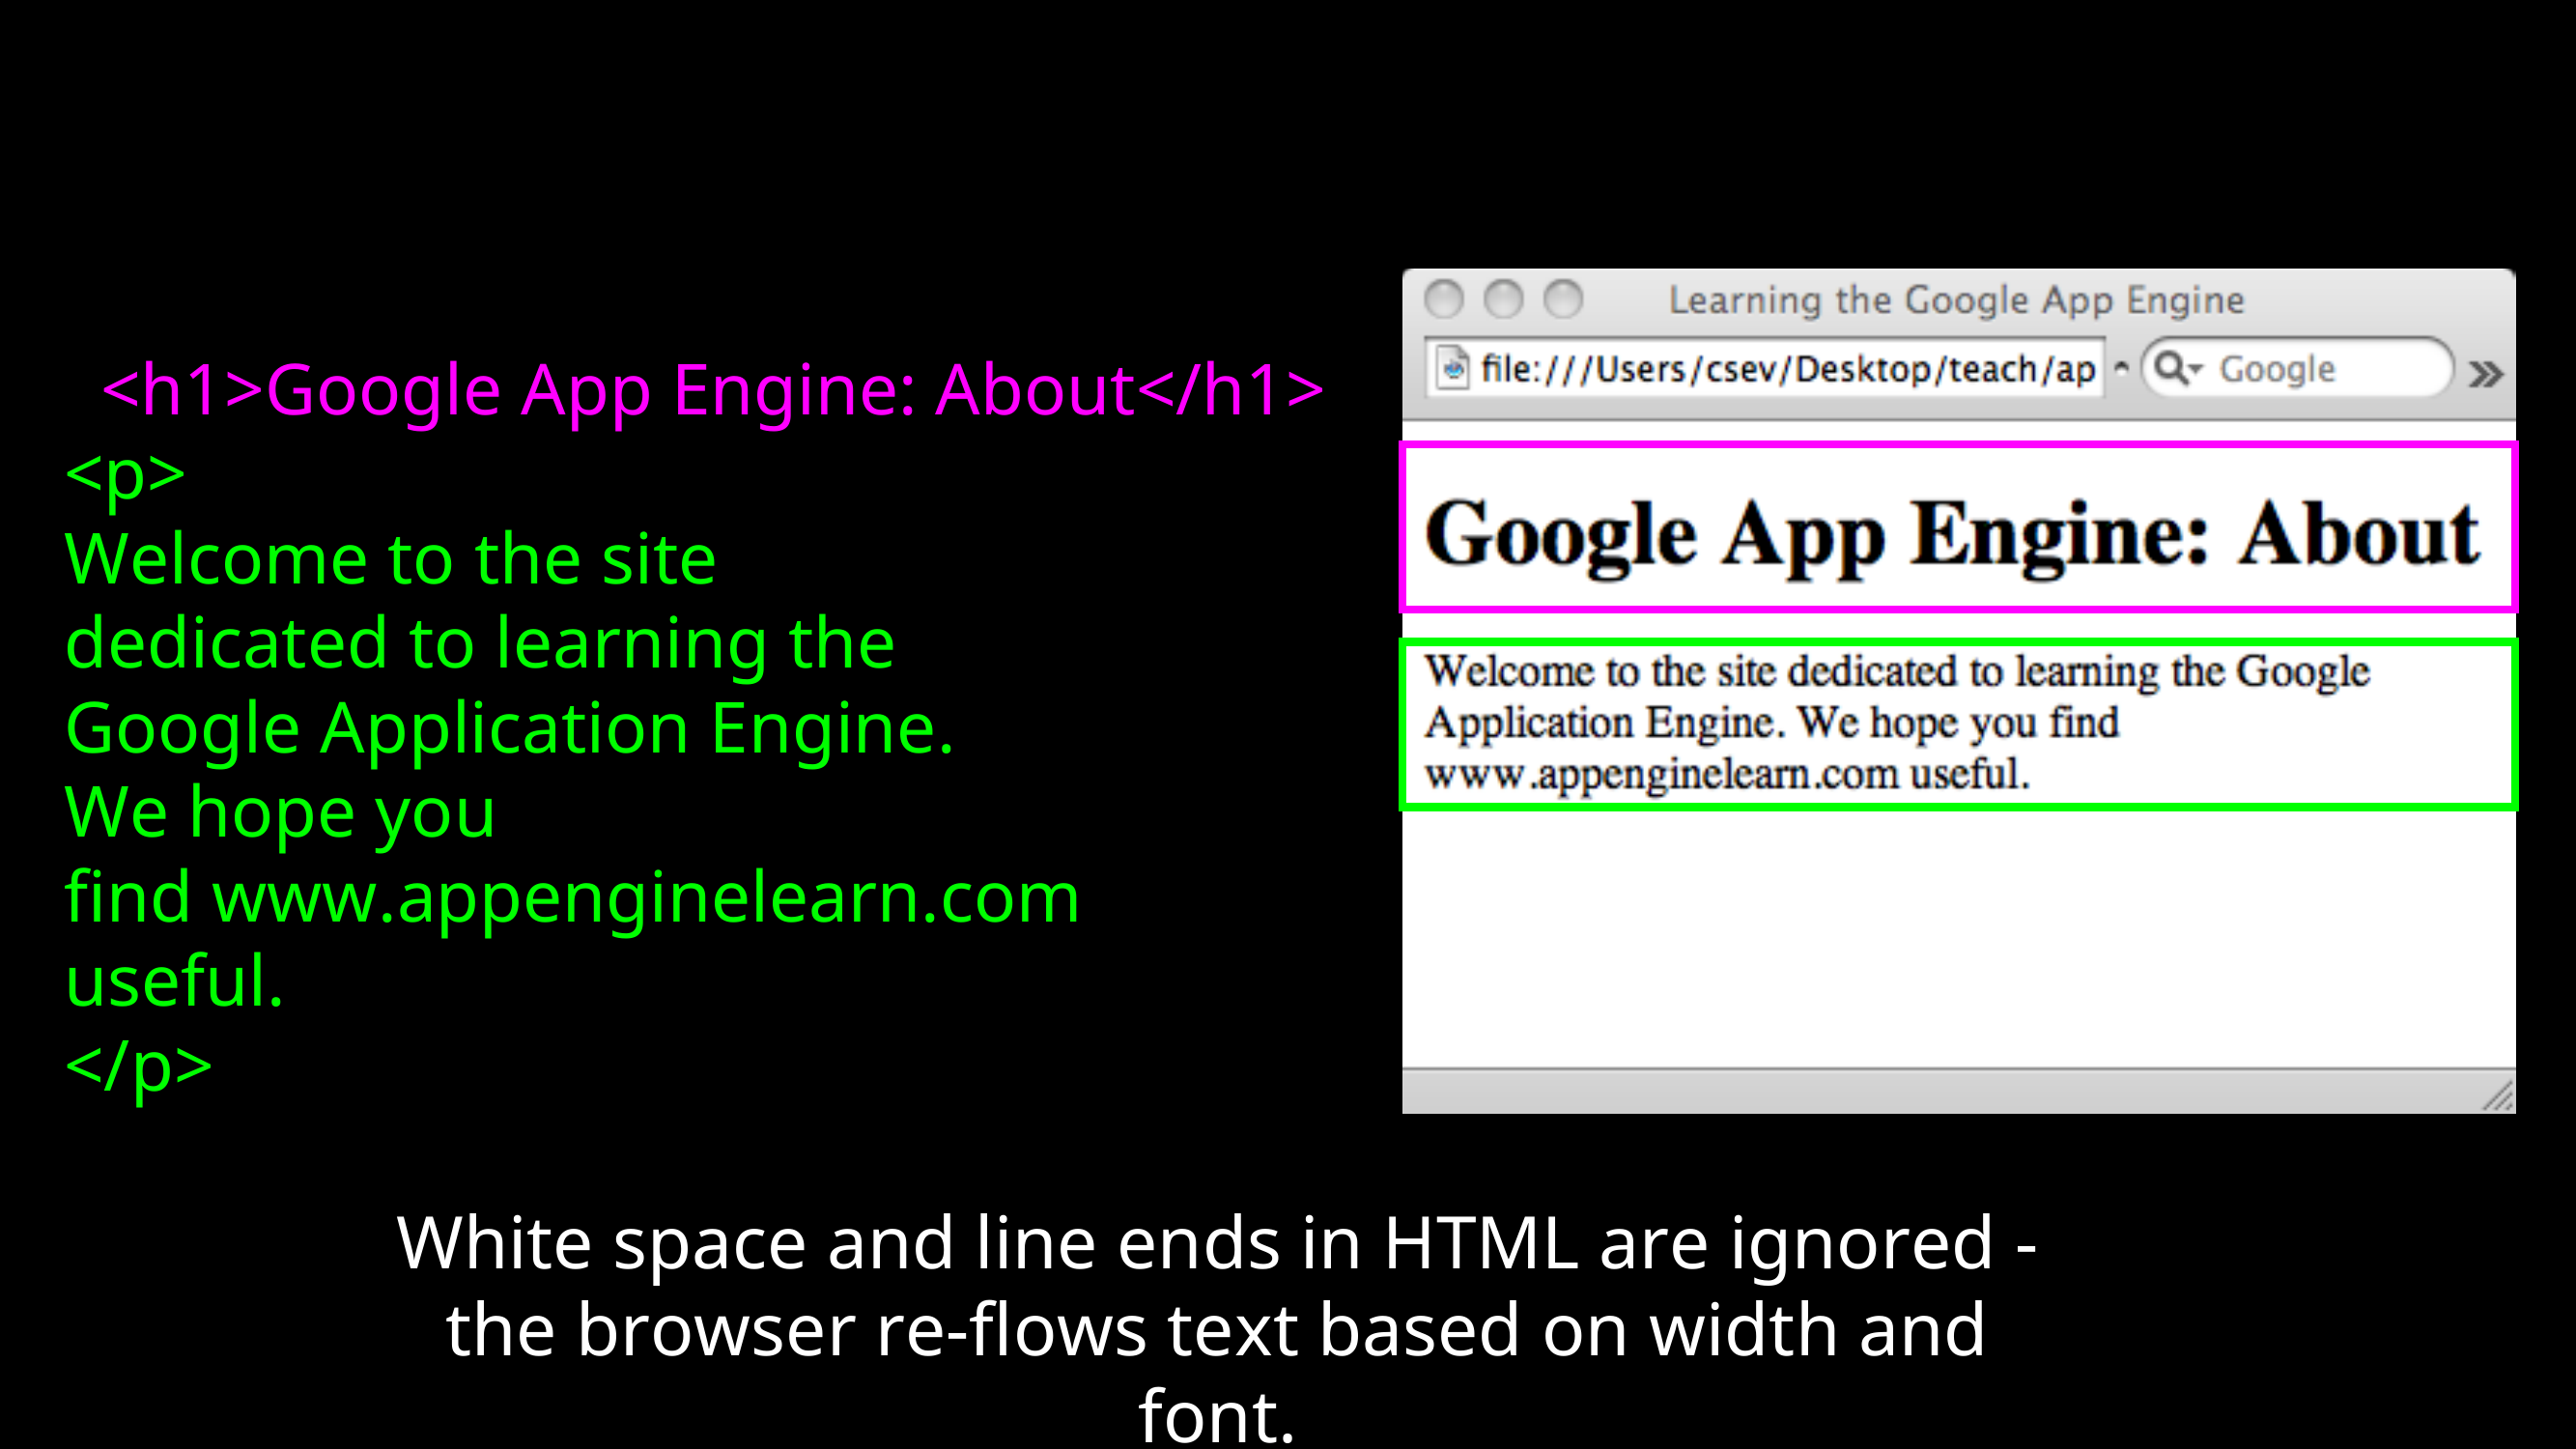

<h1>Google App Engine: About</h1>
<p>
Welcome to the site
dedicated to learning the
Google Application Engine.
We hope you
find www.appenginelearn.com
useful.
</p>
White space and line ends in HTML are ignored - the browser re-flows text based on width and font.